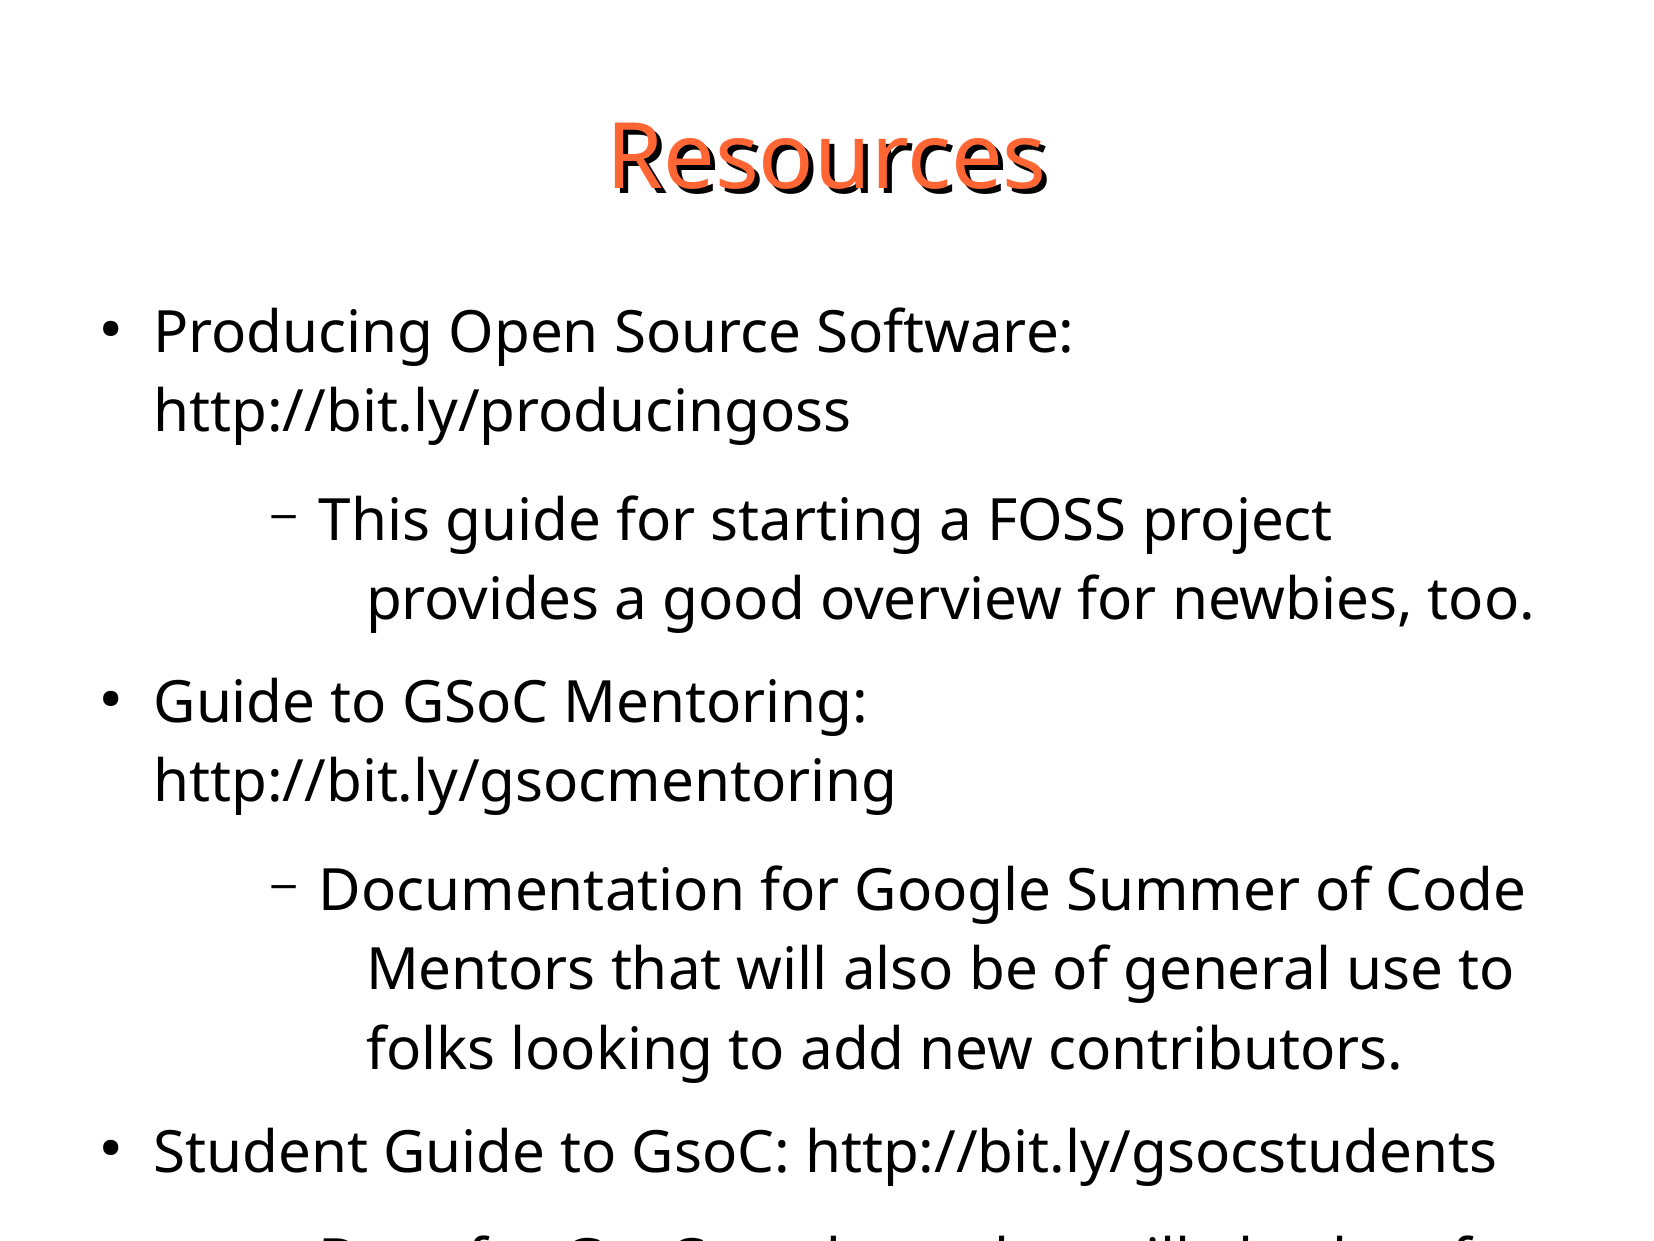

# Resources
Producing Open Source Software: http://bit.ly/producingoss
This guide for starting a FOSS project provides a good overview for newbies, too.
Guide to GSoC Mentoring: http://bit.ly/gsocmentoring
Documentation for Google Summer of Code Mentors that will also be of general use to folks looking to add new contributors.
Student Guide to GsoC: http://bit.ly/gsocstudents
Docs for GsoC students that will also be of general use for learning how to contribute to FOSS projects